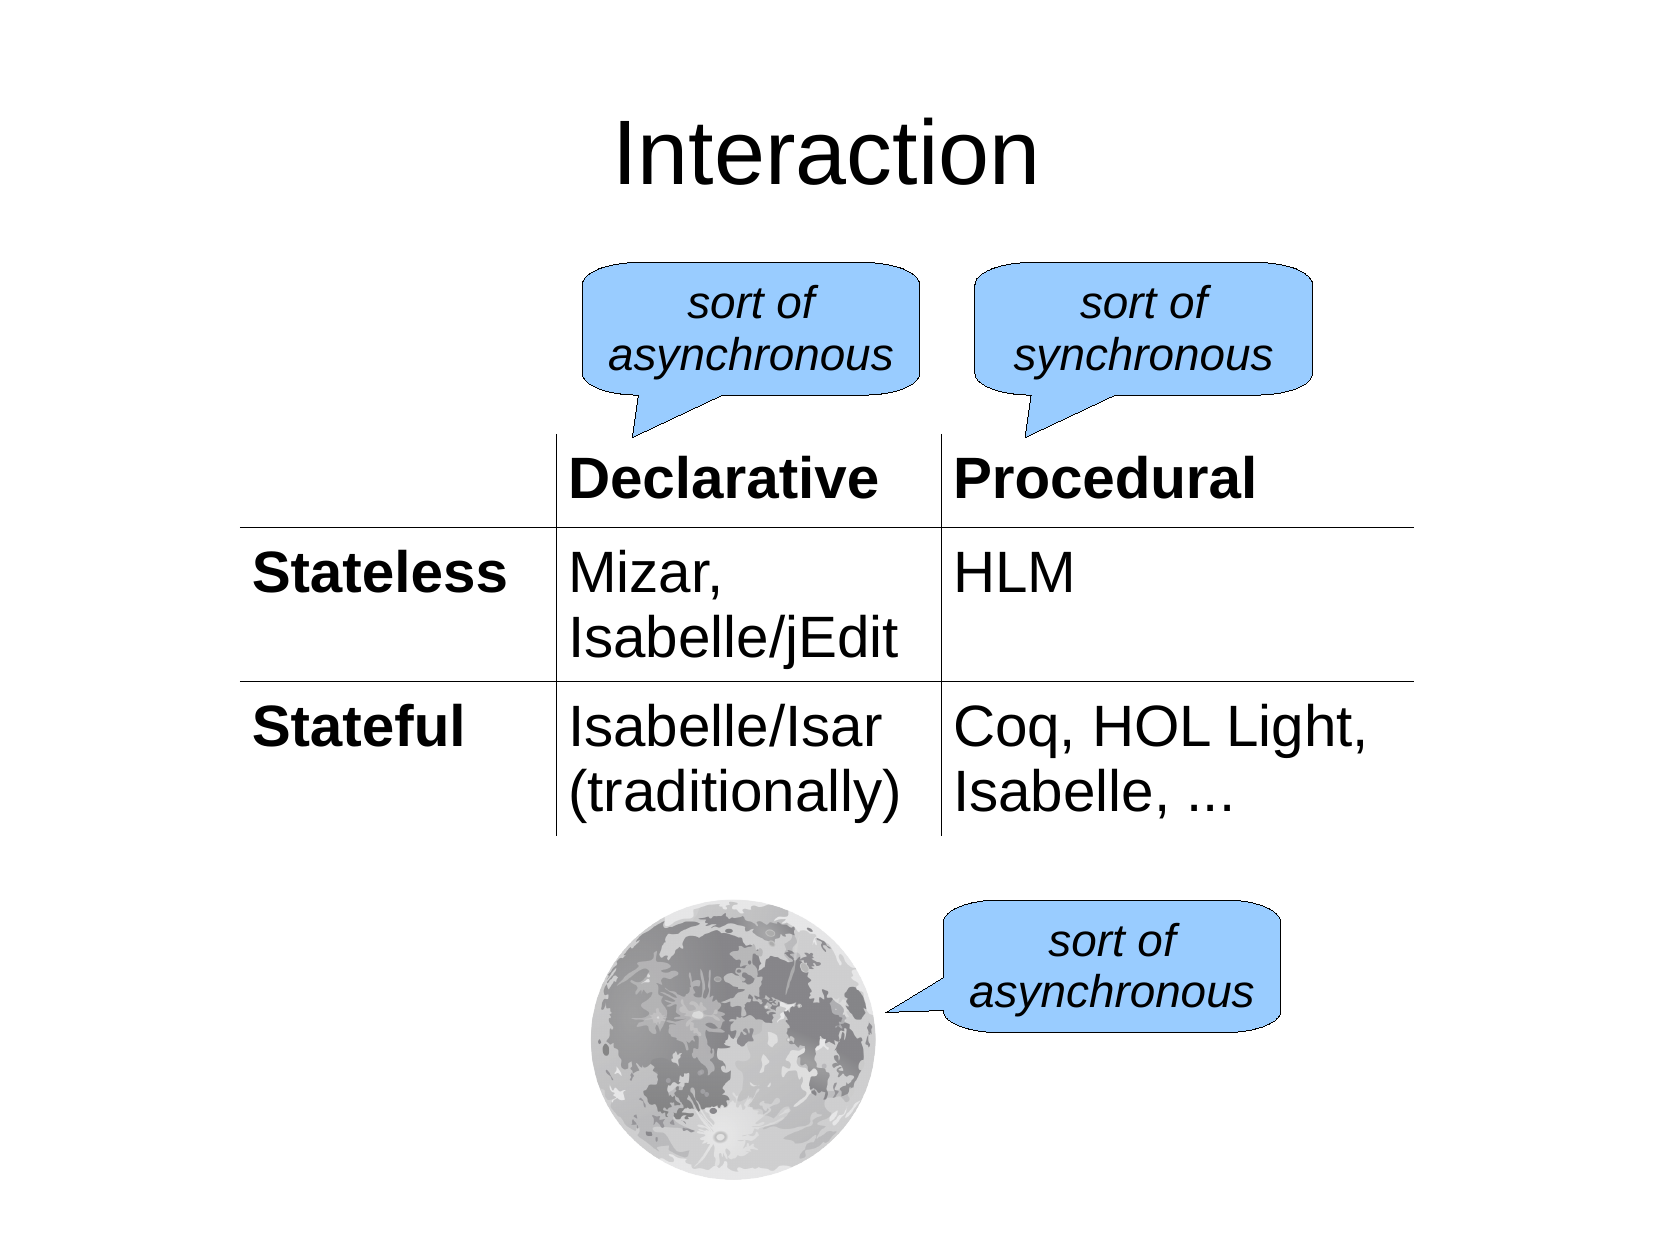

# Interaction
sort of
asynchronous
sort of
synchronous
| | Declarative | Procedural |
| --- | --- | --- |
| Stateless | Mizar, Isabelle/jEdit | HLM |
| Stateful | Isabelle/Isar (traditionally) | Coq, HOL Light, Isabelle, ... |
sort of
asynchronous